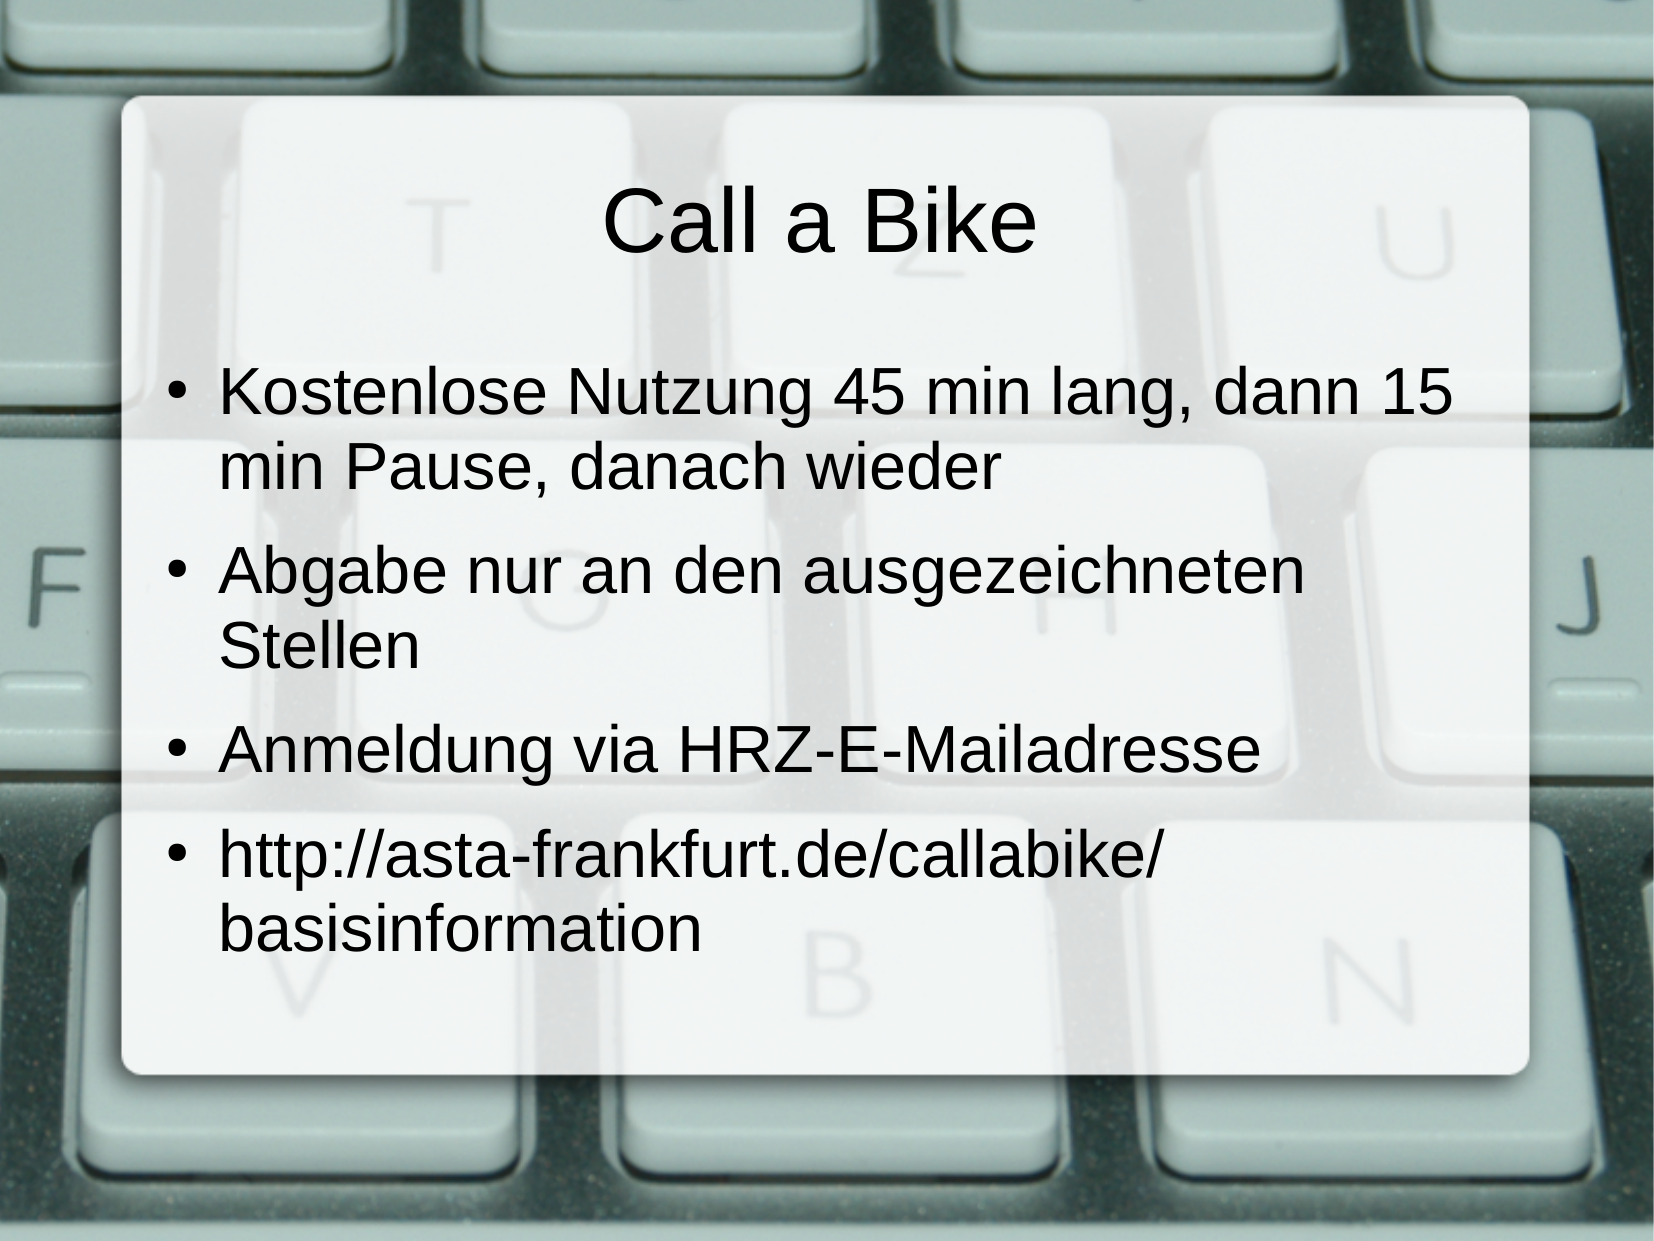

# Call a Bike
Kostenlose Nutzung 45 min lang, dann 15 min Pause, danach wieder
Abgabe nur an den ausgezeichneten Stellen
Anmeldung via HRZ-E-Mailadresse
http://asta-frankfurt.de/callabike/basisinformation